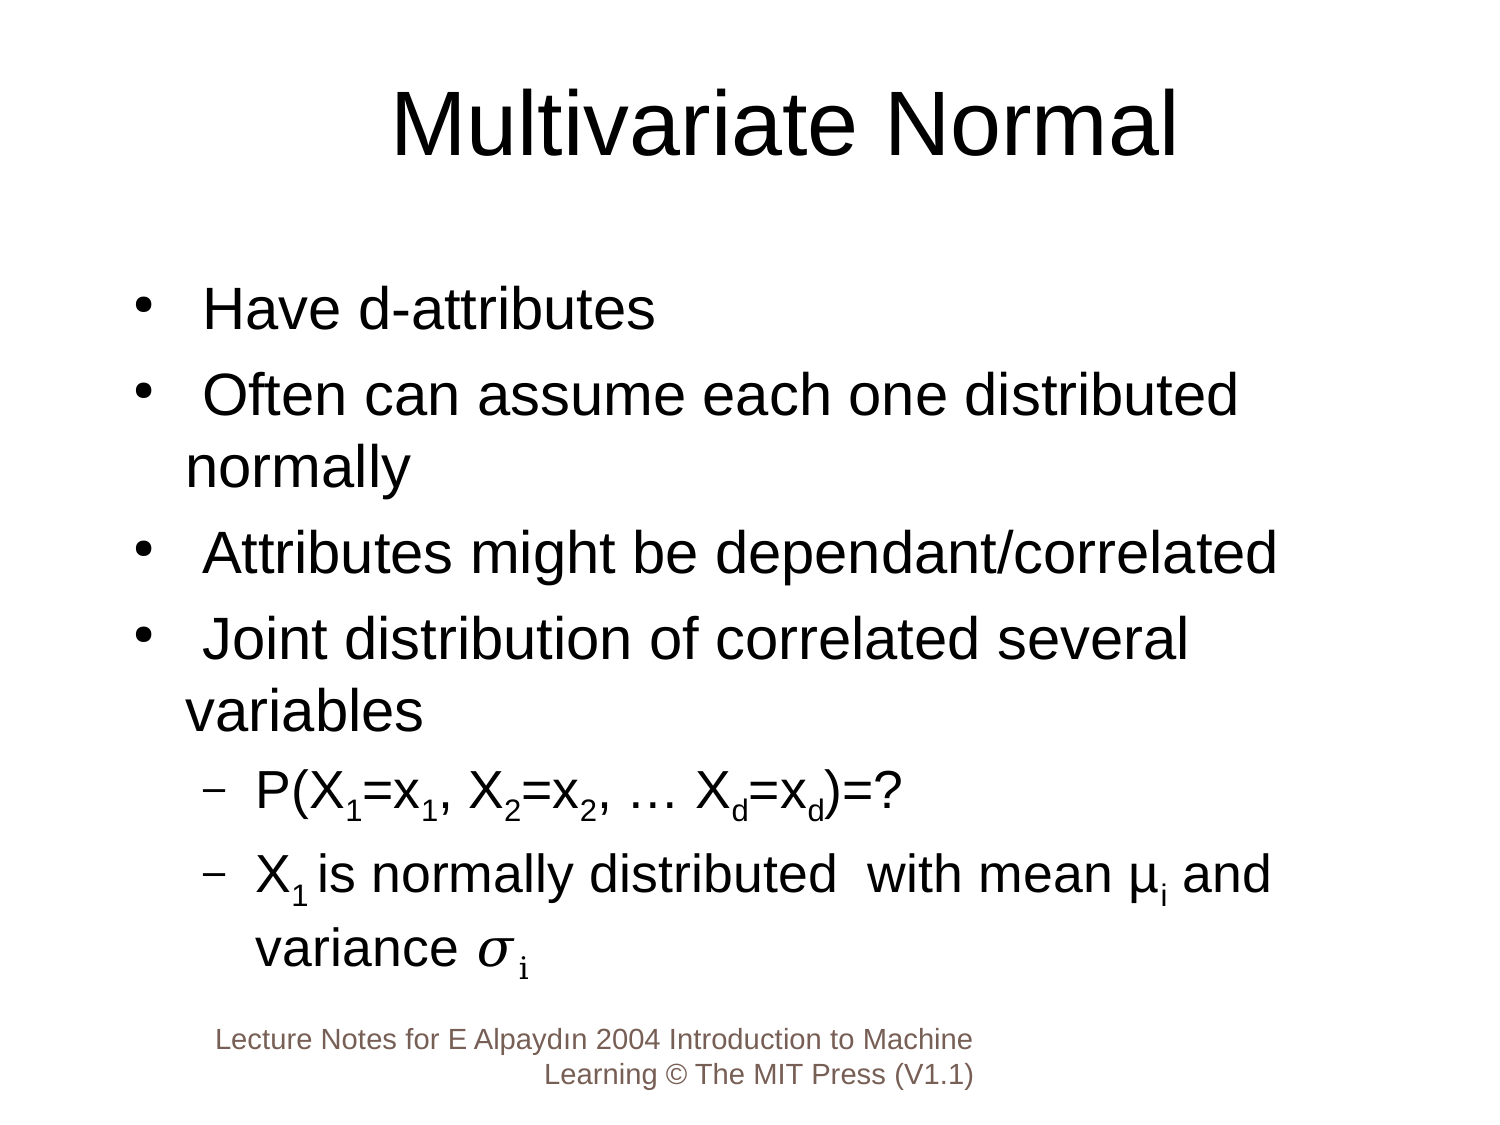

# Multivariate Normal
 Have d-attributes
 Often can assume each one distributed normally
 Attributes might be dependant/correlated
 Joint distribution of correlated several variables
P(X1=x1, X2=x2, … Xd=xd)=?
X1 is normally distributed with mean µi and variance 𝜎i
Lecture Notes for E Alpaydın 2004 Introduction to Machine Learning © The MIT Press (V1.1)